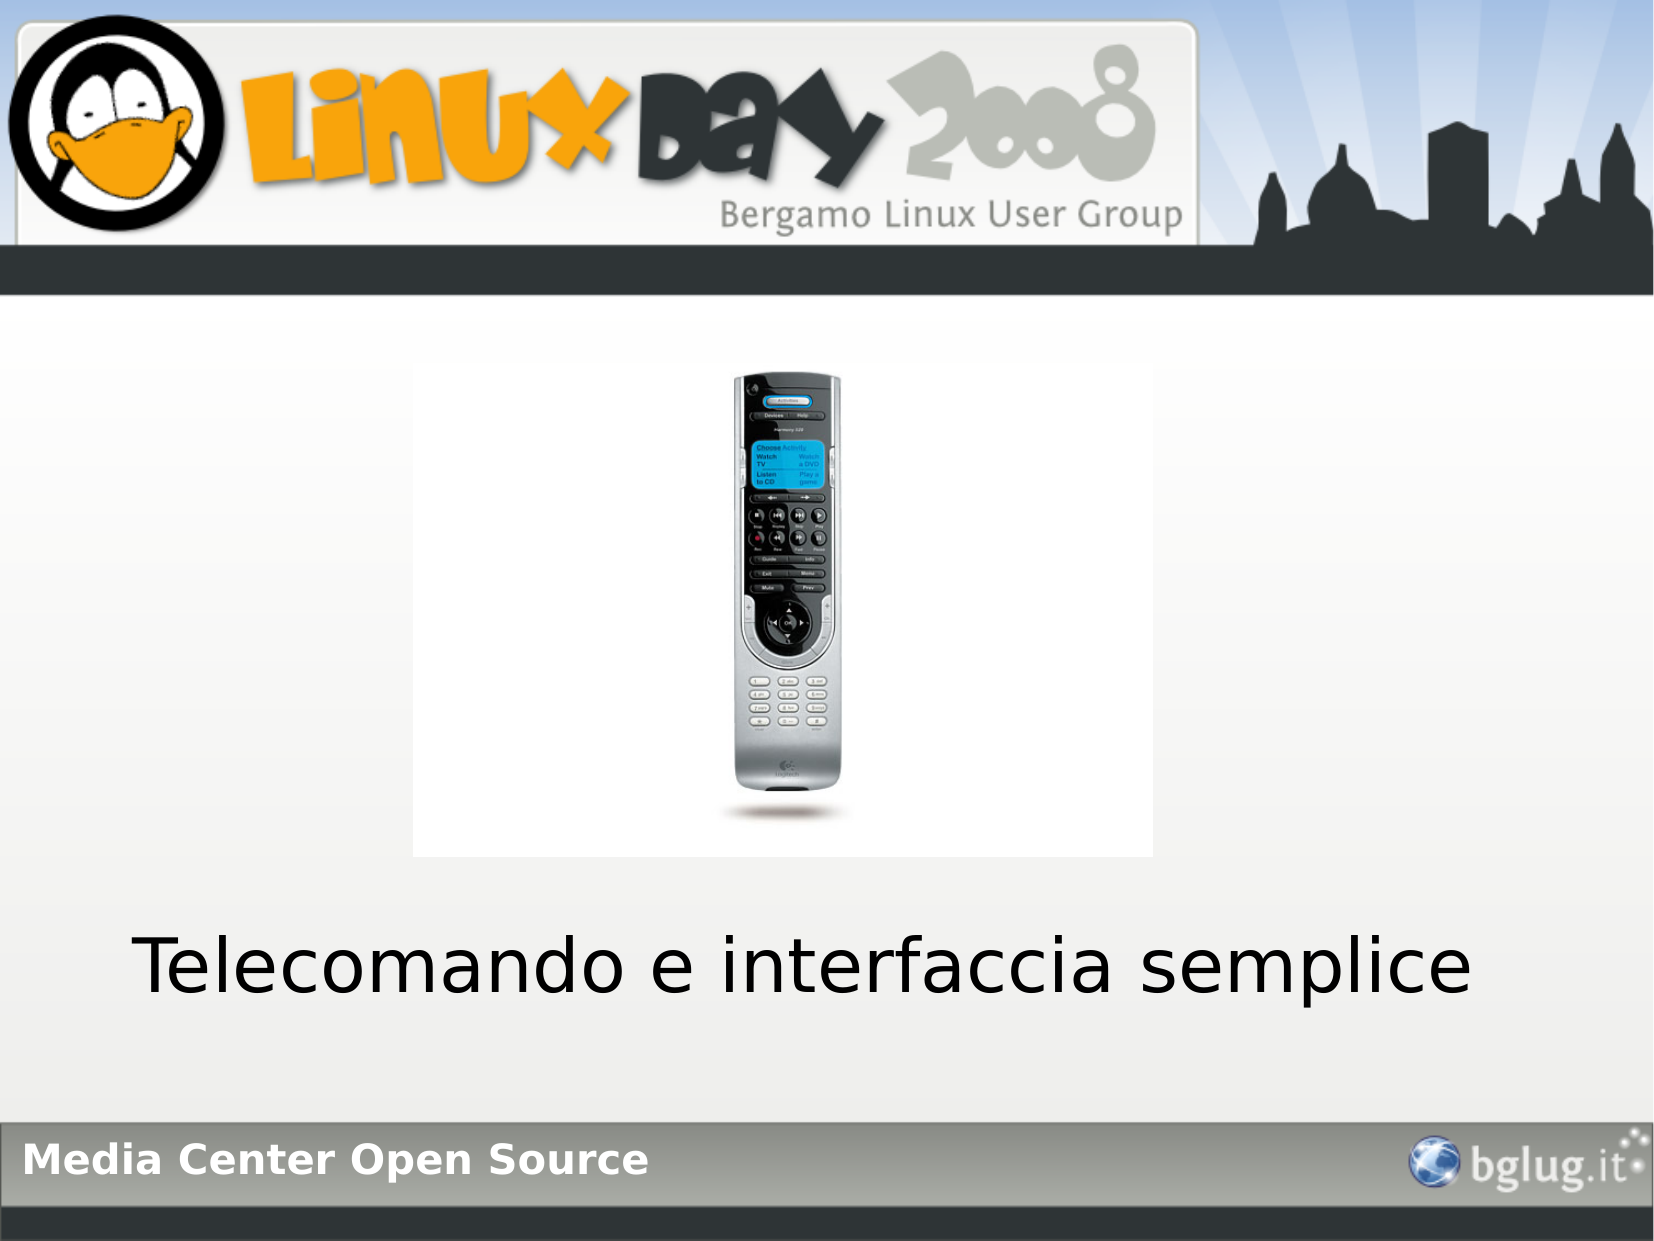

Telecomando e interfaccia semplice
Media Center Open Source